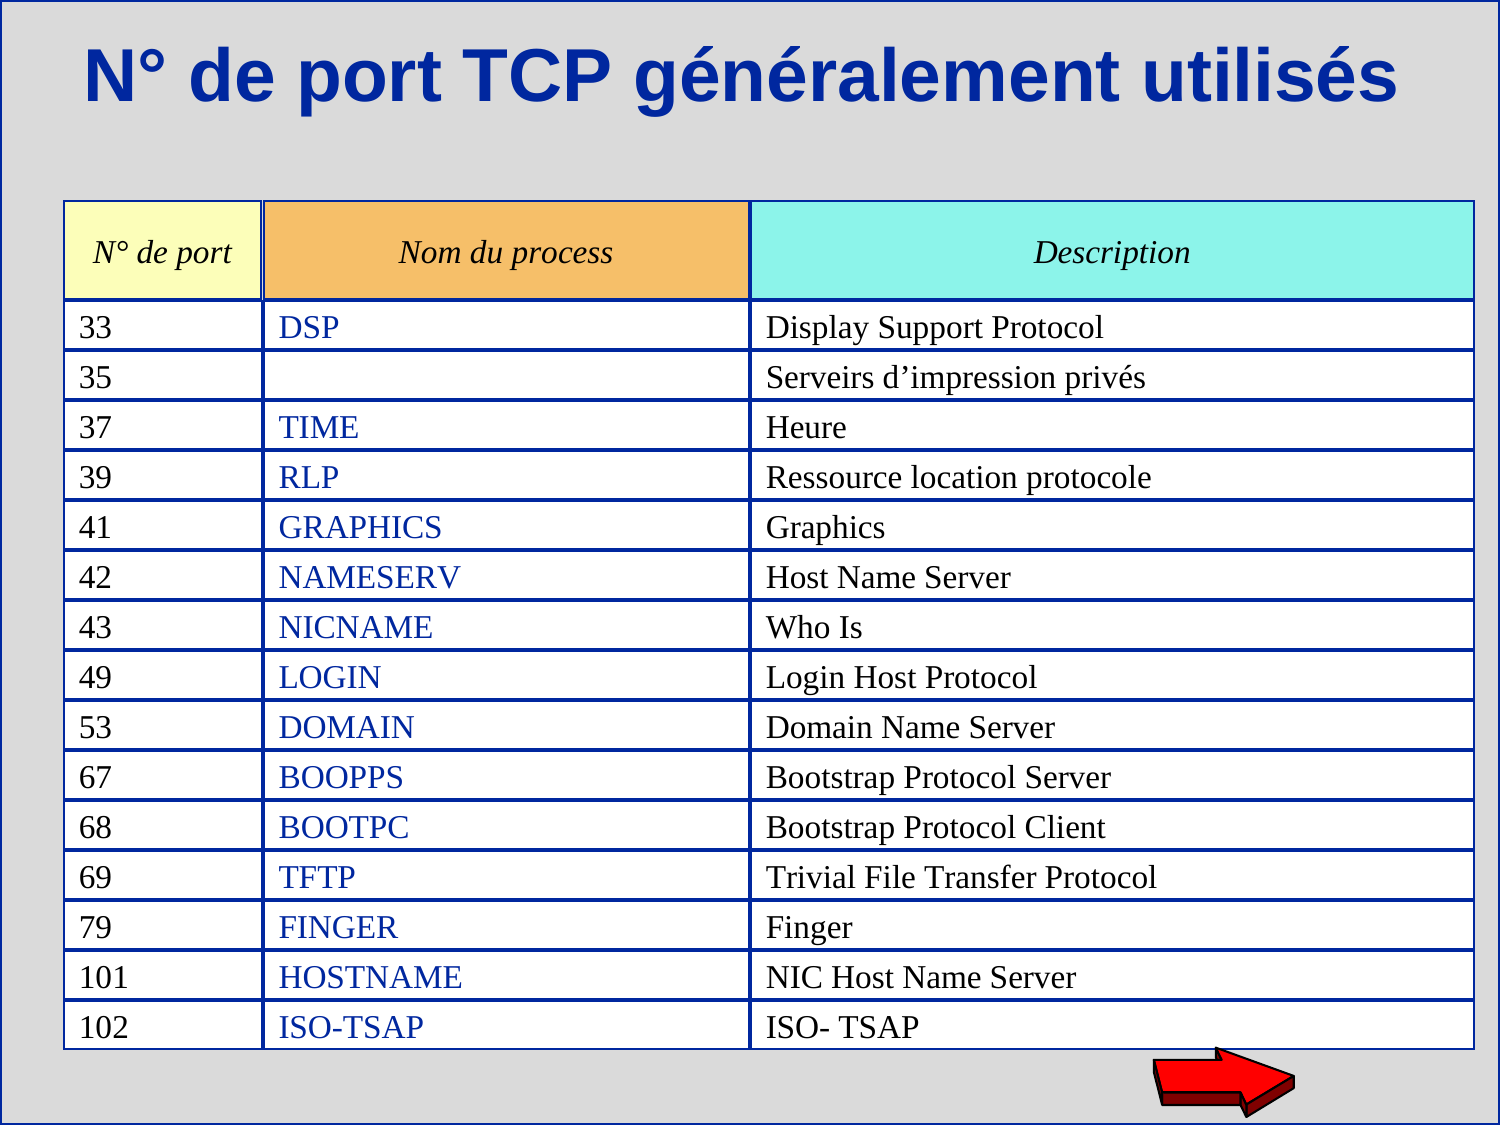

# N° de port TCP généralement utilisés
N° de port
Nom du process
Description
33
DSP
Display Support Protocol
35
Serveirs d’impression privés
37
TIME
Heure
39
RLP
Ressource location protocole
41
GRAPHICS
Graphics
42
NAMESERV
Host Name Server
43
NICNAME
Who Is
49
LOGIN
Login Host Protocol
53
DOMAIN
Domain Name Server
67
BOOPPS
Bootstrap Protocol Server
68
BOOTPC
Bootstrap Protocol Client
69
TFTP
Trivial File Transfer Protocol
79
FINGER
Finger
101
HOSTNAME
NIC Host Name Server
102
ISO-TSAP
ISO- TSAP
<date/time> Michel BESSON